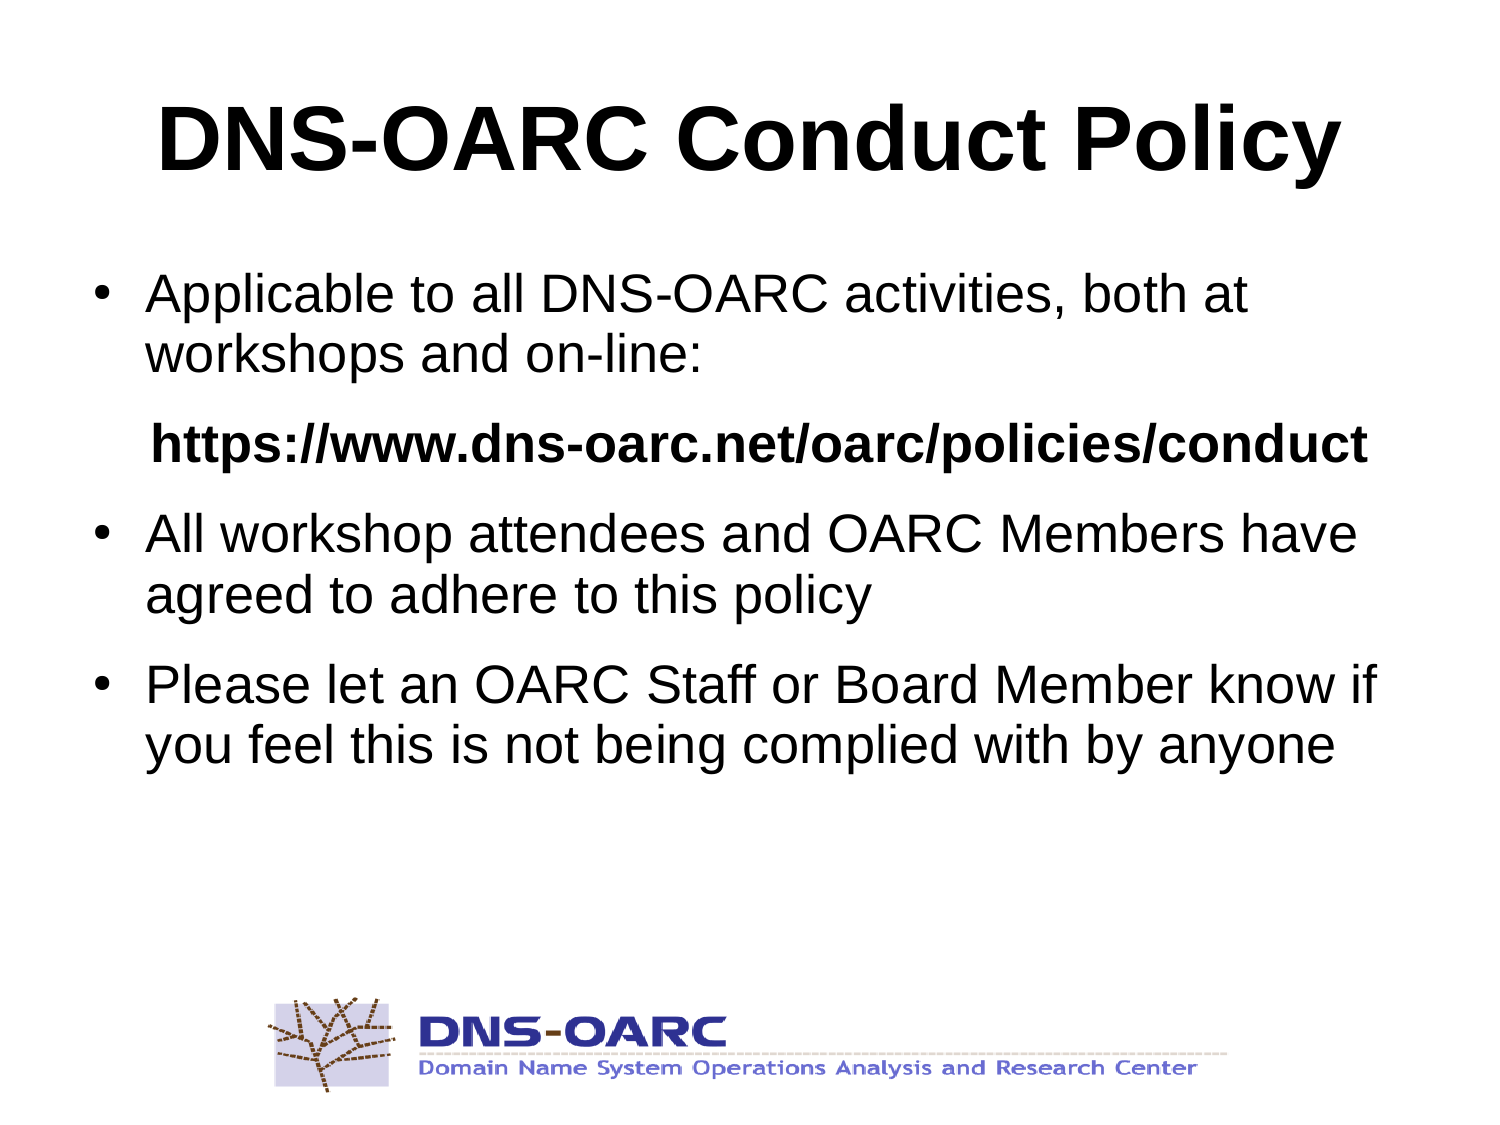

# DNS-OARC Conduct Policy
Applicable to all DNS-OARC activities, both at workshops and on-line:
 https://www.dns-oarc.net/oarc/policies/conduct
All workshop attendees and OARC Members have agreed to adhere to this policy
Please let an OARC Staff or Board Member know if you feel this is not being complied with by anyone